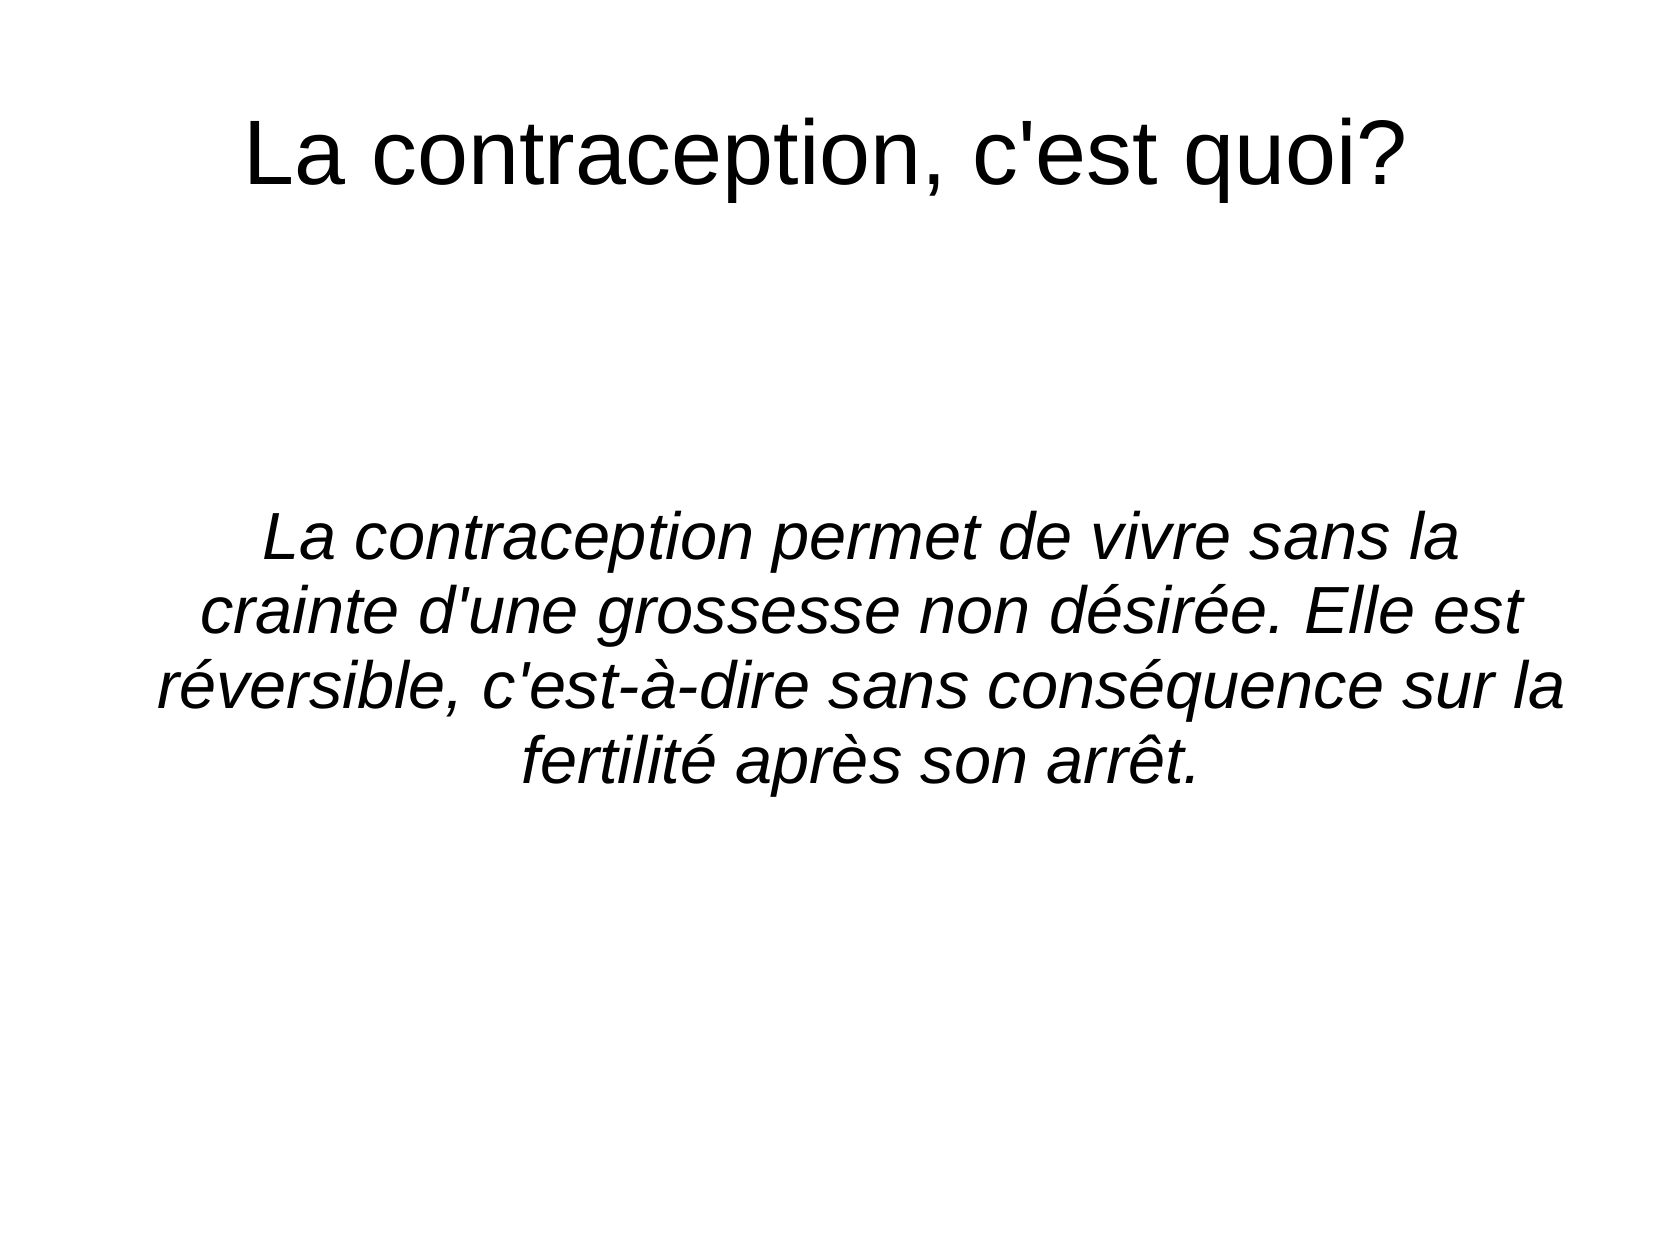

# La contraception, c'est quoi?
La contraception permet de vivre sans la crainte d'une grossesse non désirée. Elle est réversible, c'est-à-dire sans conséquence sur la fertilité après son arrêt.